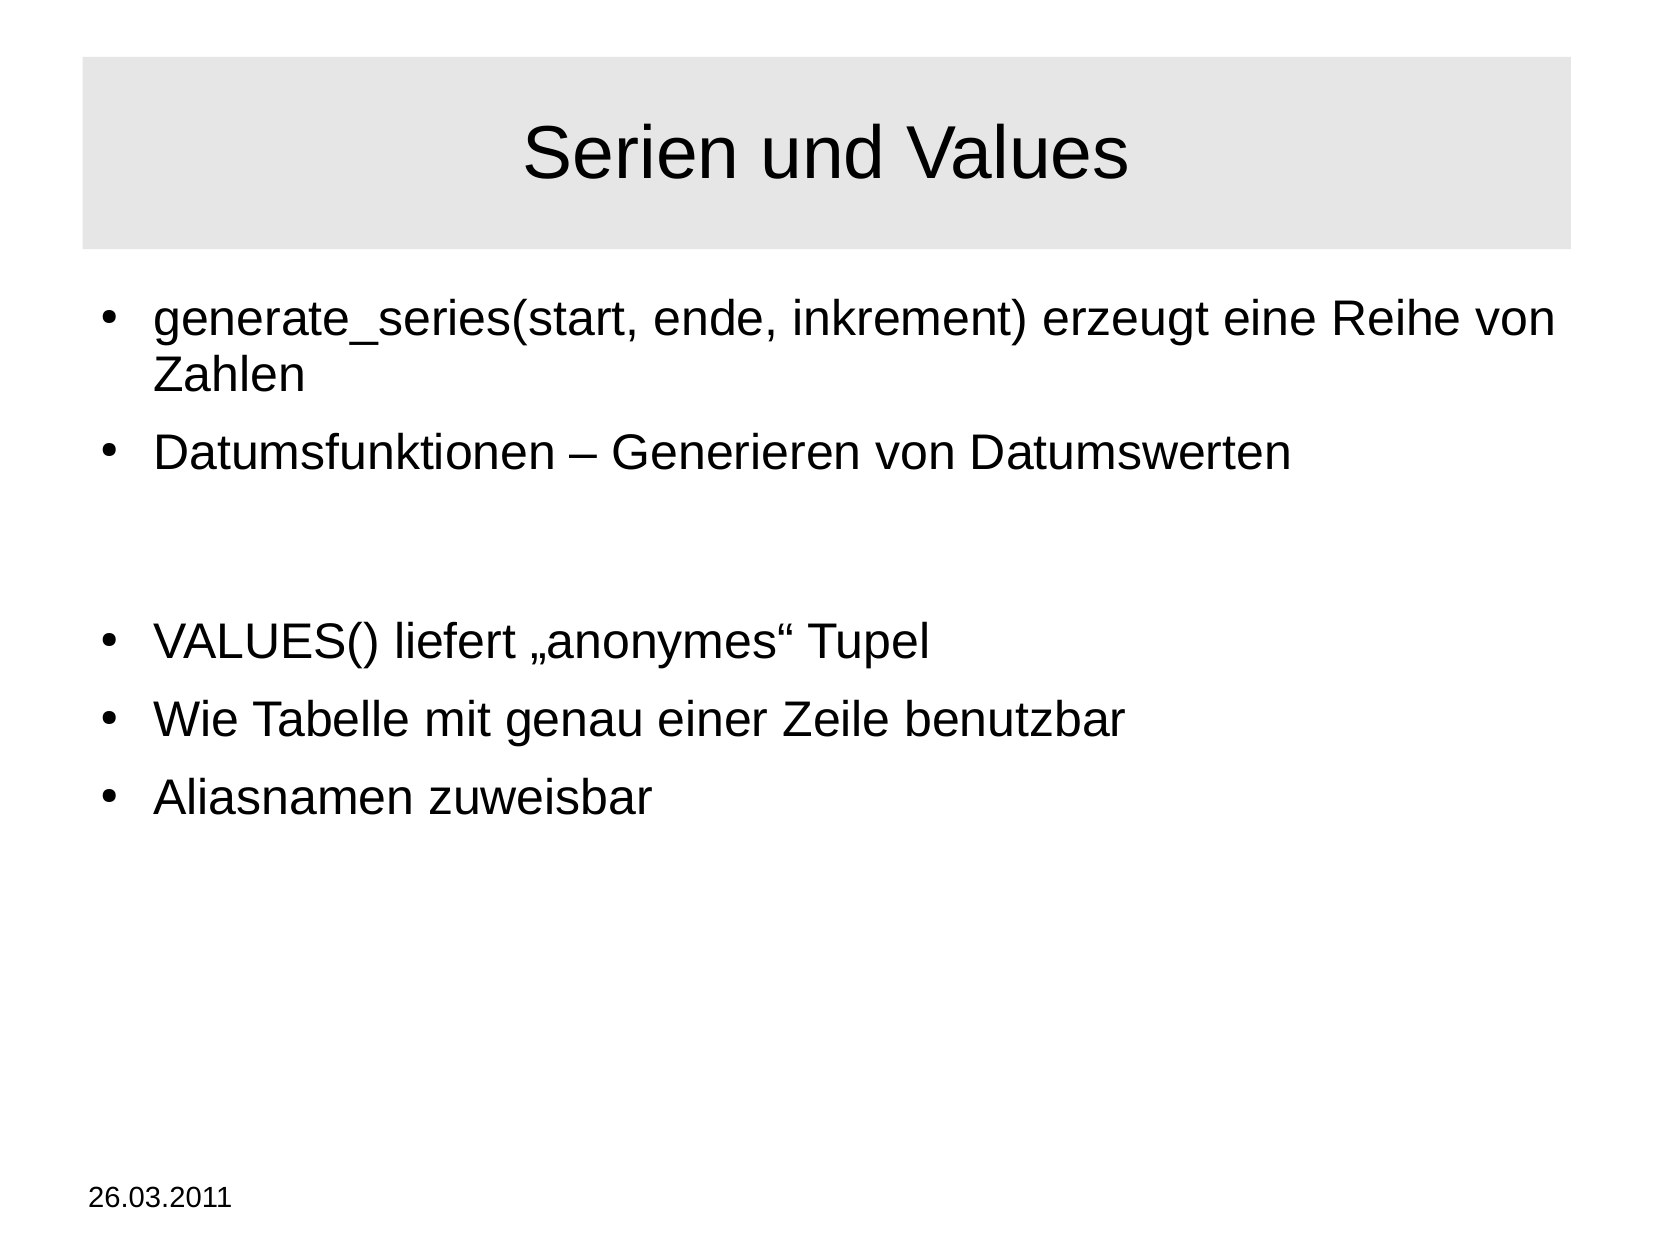

# Serien und Values
generate_series(start, ende, inkrement) erzeugt eine Reihe von Zahlen
Datumsfunktionen – Generieren von Datumswerten
VALUES() liefert „anonymes“ Tupel
Wie Tabelle mit genau einer Zeile benutzbar
Aliasnamen zuweisbar
26.03.2011